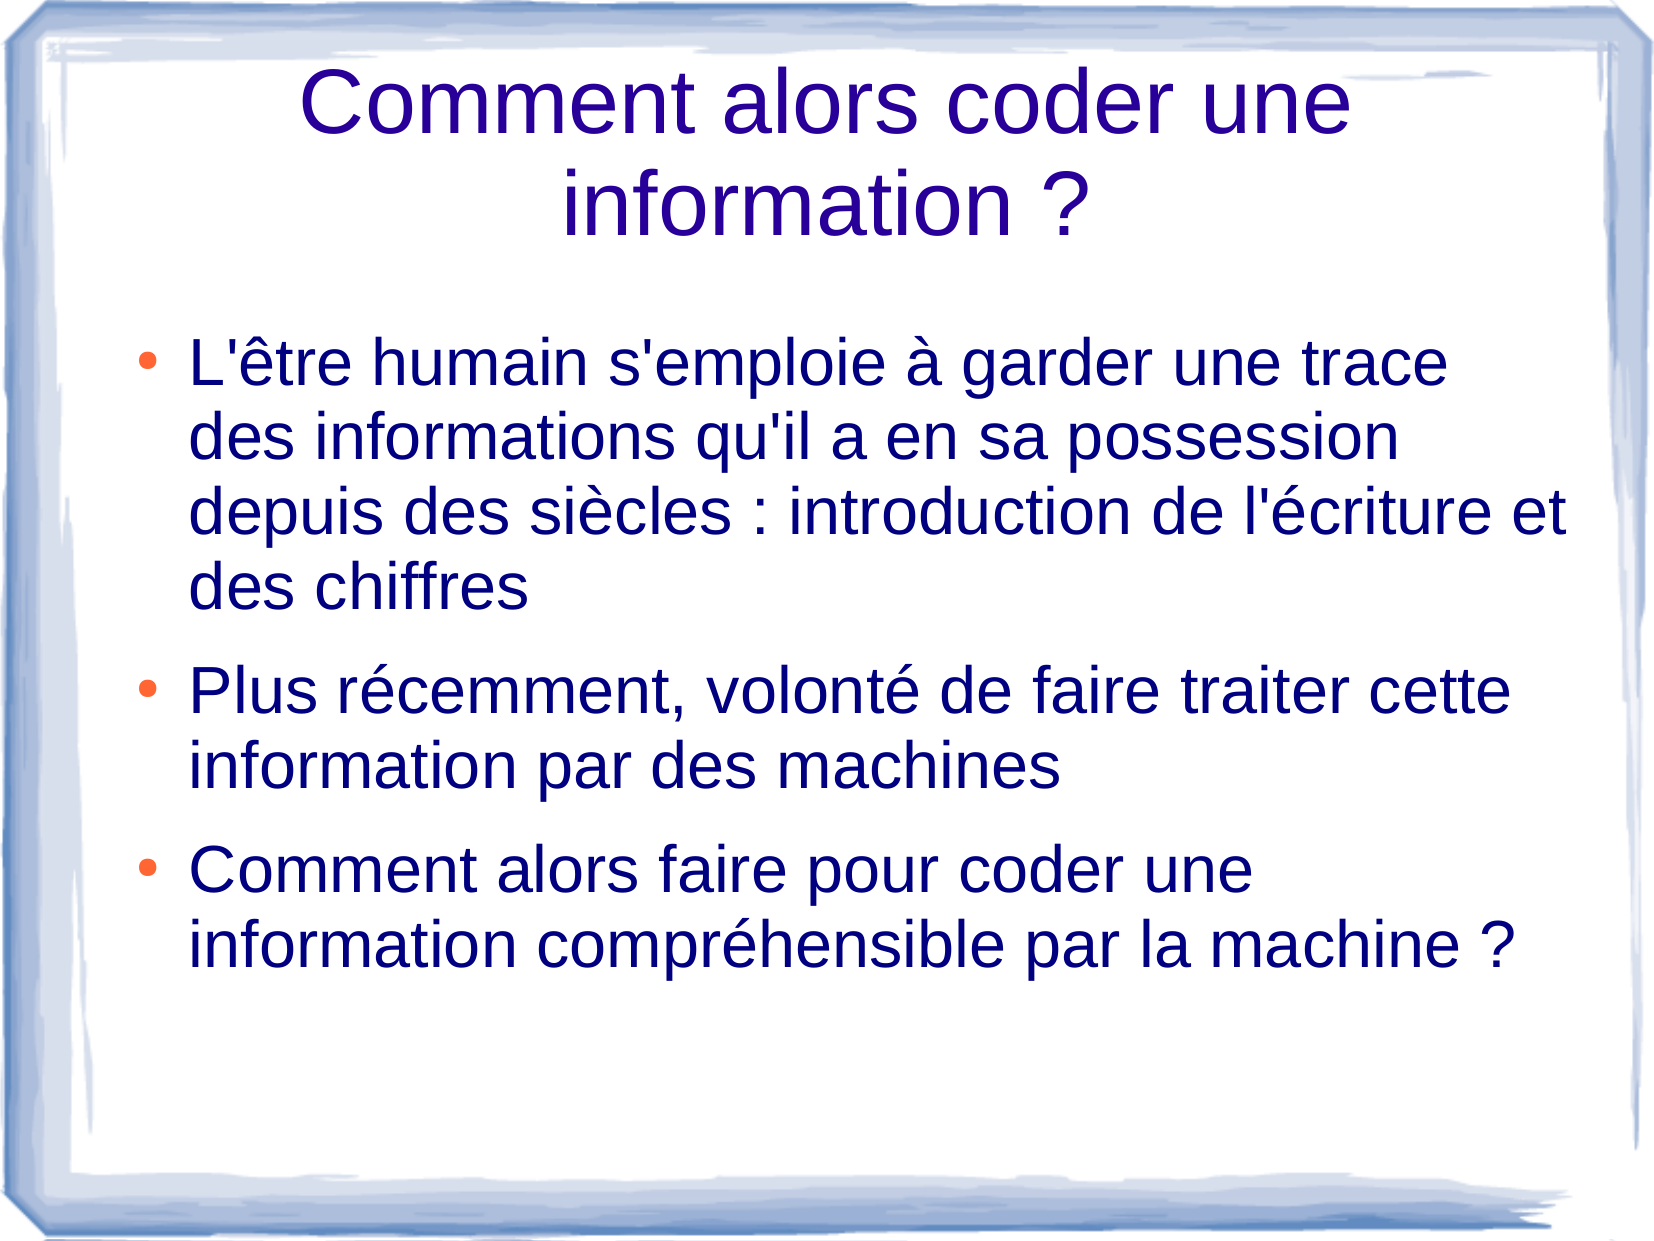

# Comment alors coder une information ?
L'être humain s'emploie à garder une trace des informations qu'il a en sa possession depuis des siècles : introduction de l'écriture et des chiffres
Plus récemment, volonté de faire traiter cette information par des machines
Comment alors faire pour coder une information compréhensible par la machine ?